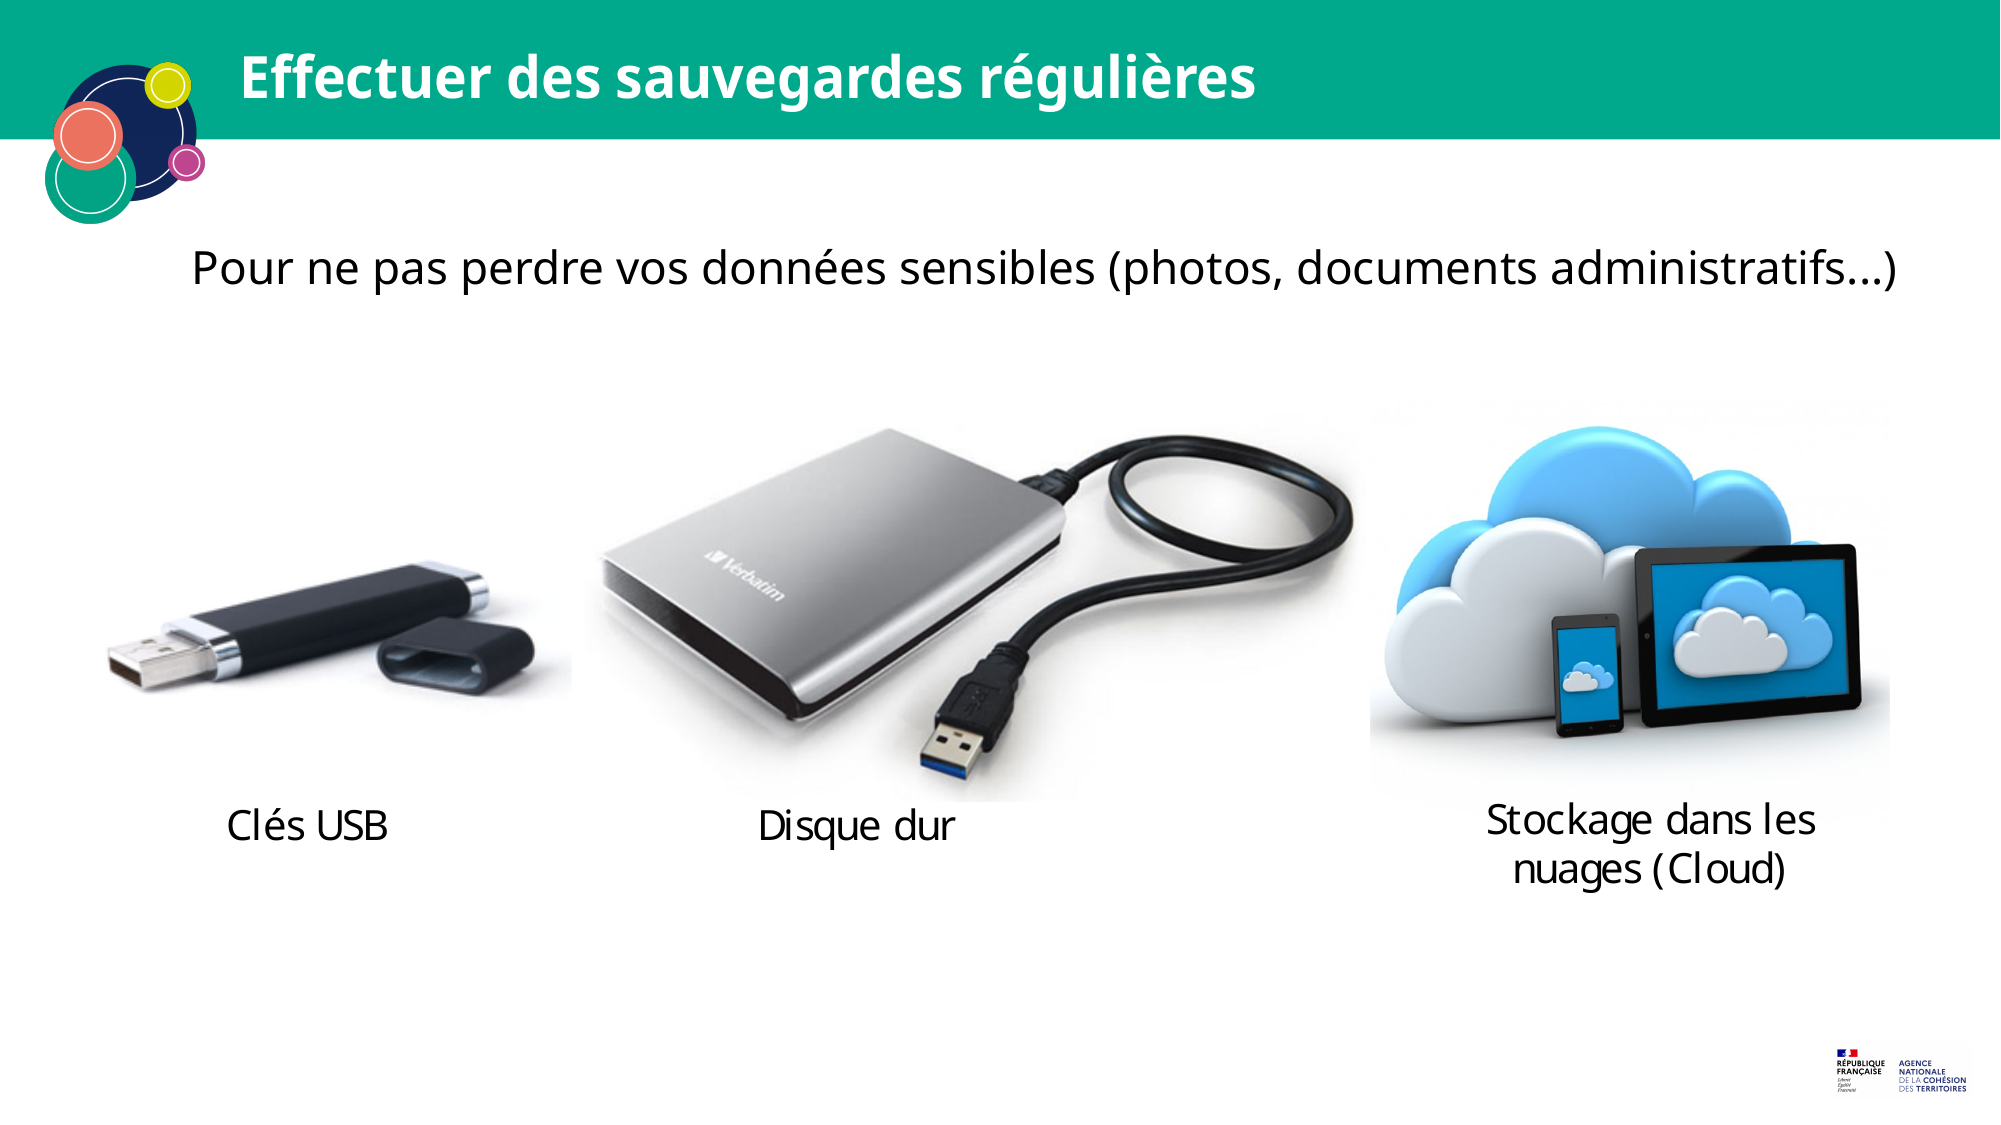

Effectuer des sauvegardes régulières
Pour ne pas perdre vos données sensibles (photos, documents administratifs...)